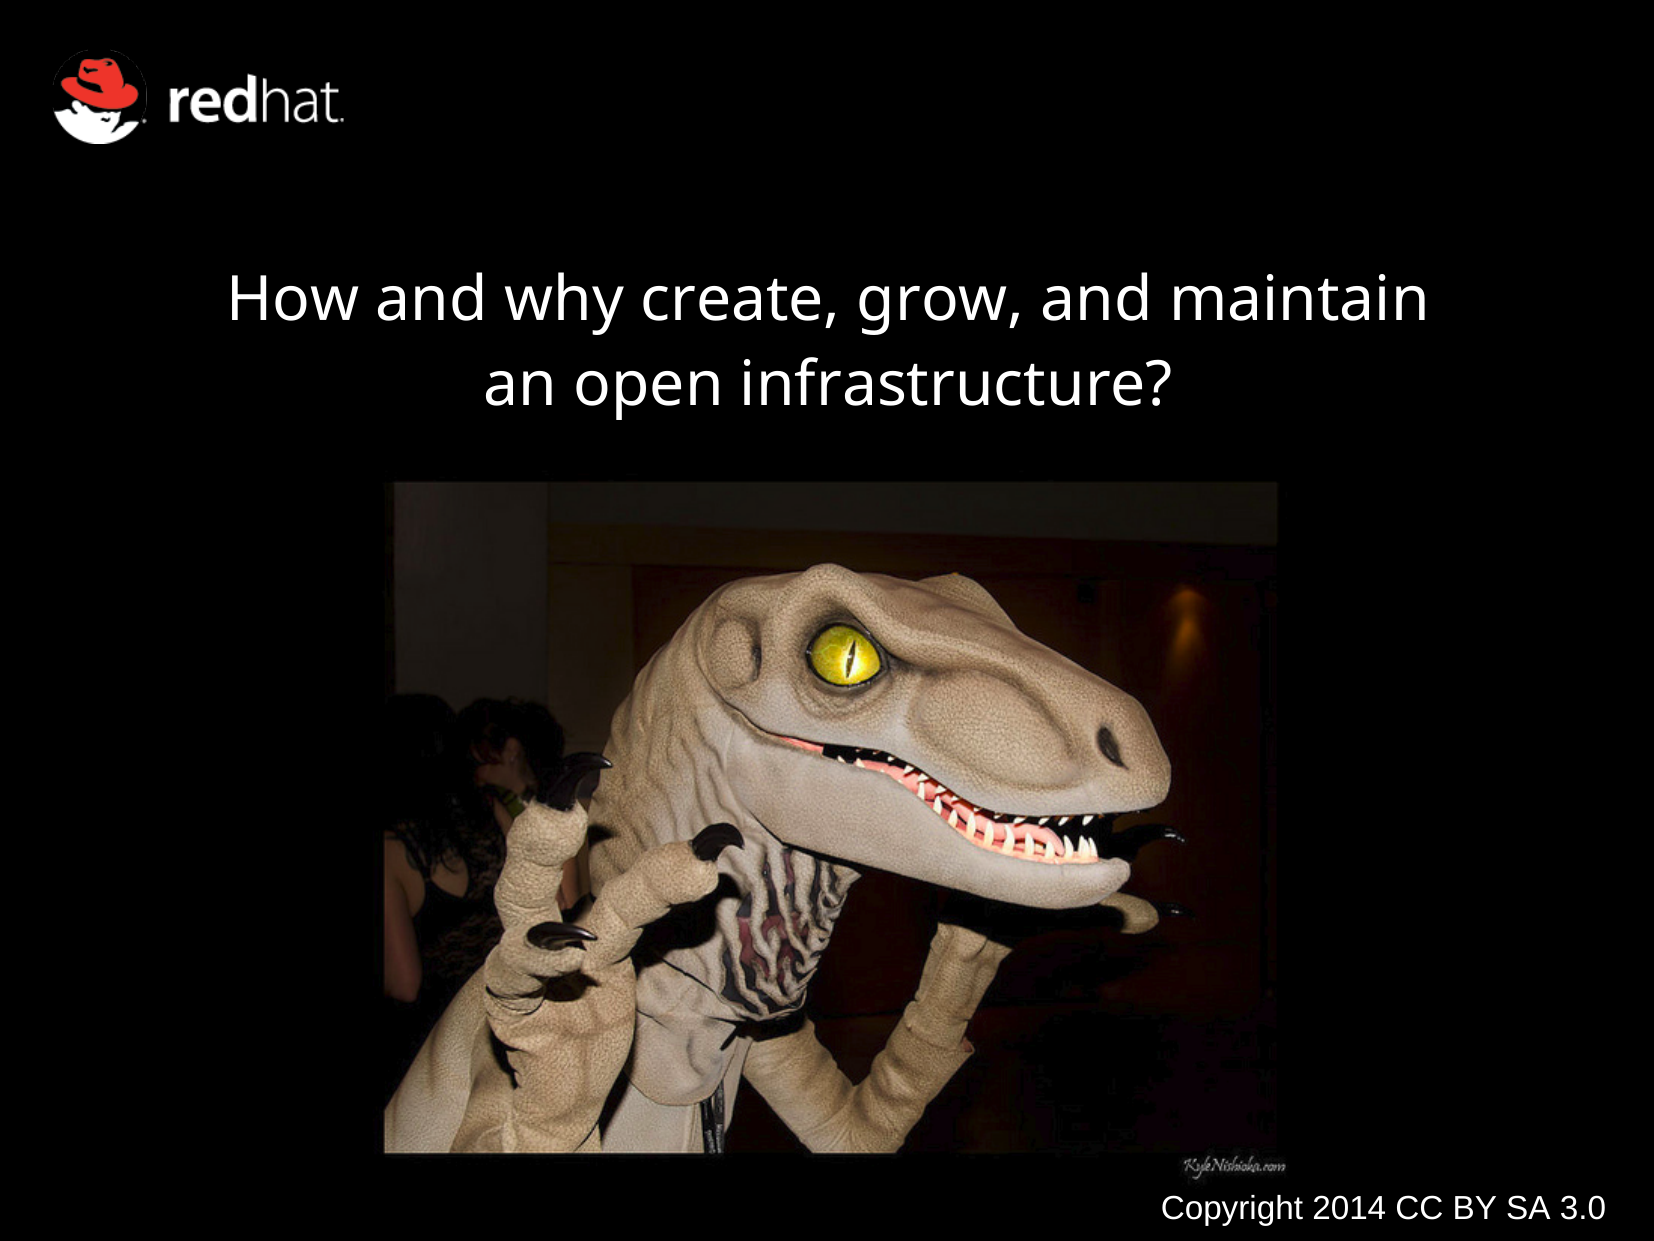

How and why create, grow, and maintain an open infrastructure?